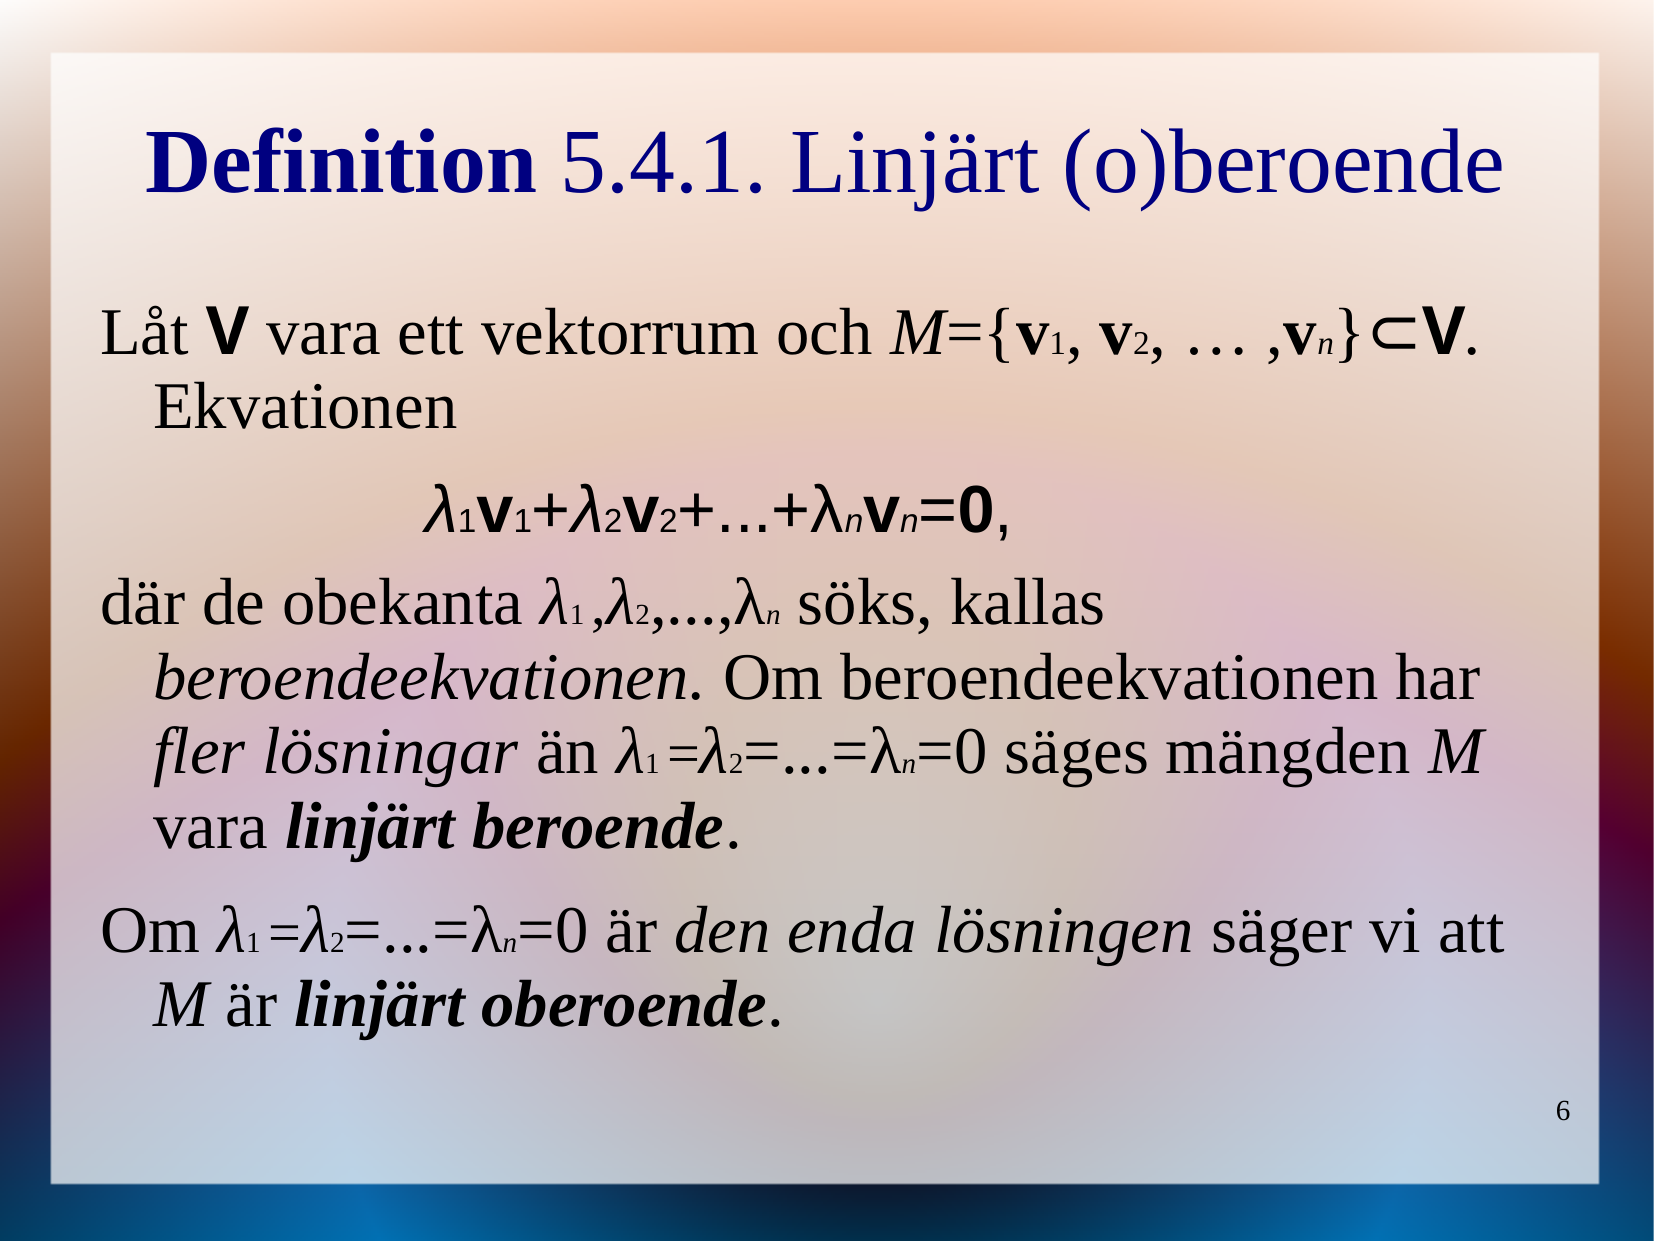

# Definition 5.4.1. Linjärt (o)beroende
Låt V vara ett vektorrum och M={v1, v2, … ,vn}⊂V. Ekvationen
λ1v1+λ2v2+...+λnvn=0,
där de obekanta λ1 ,λ2,...,λn söks, kallas beroendeekvationen. Om beroendeekvationen har fler lösningar än λ1 =λ2=...=λn=0 säges mängden M vara linjärt beroende.
Om λ1 =λ2=...=λn=0 är den enda lösningen säger vi att M är linjärt oberoende.
6